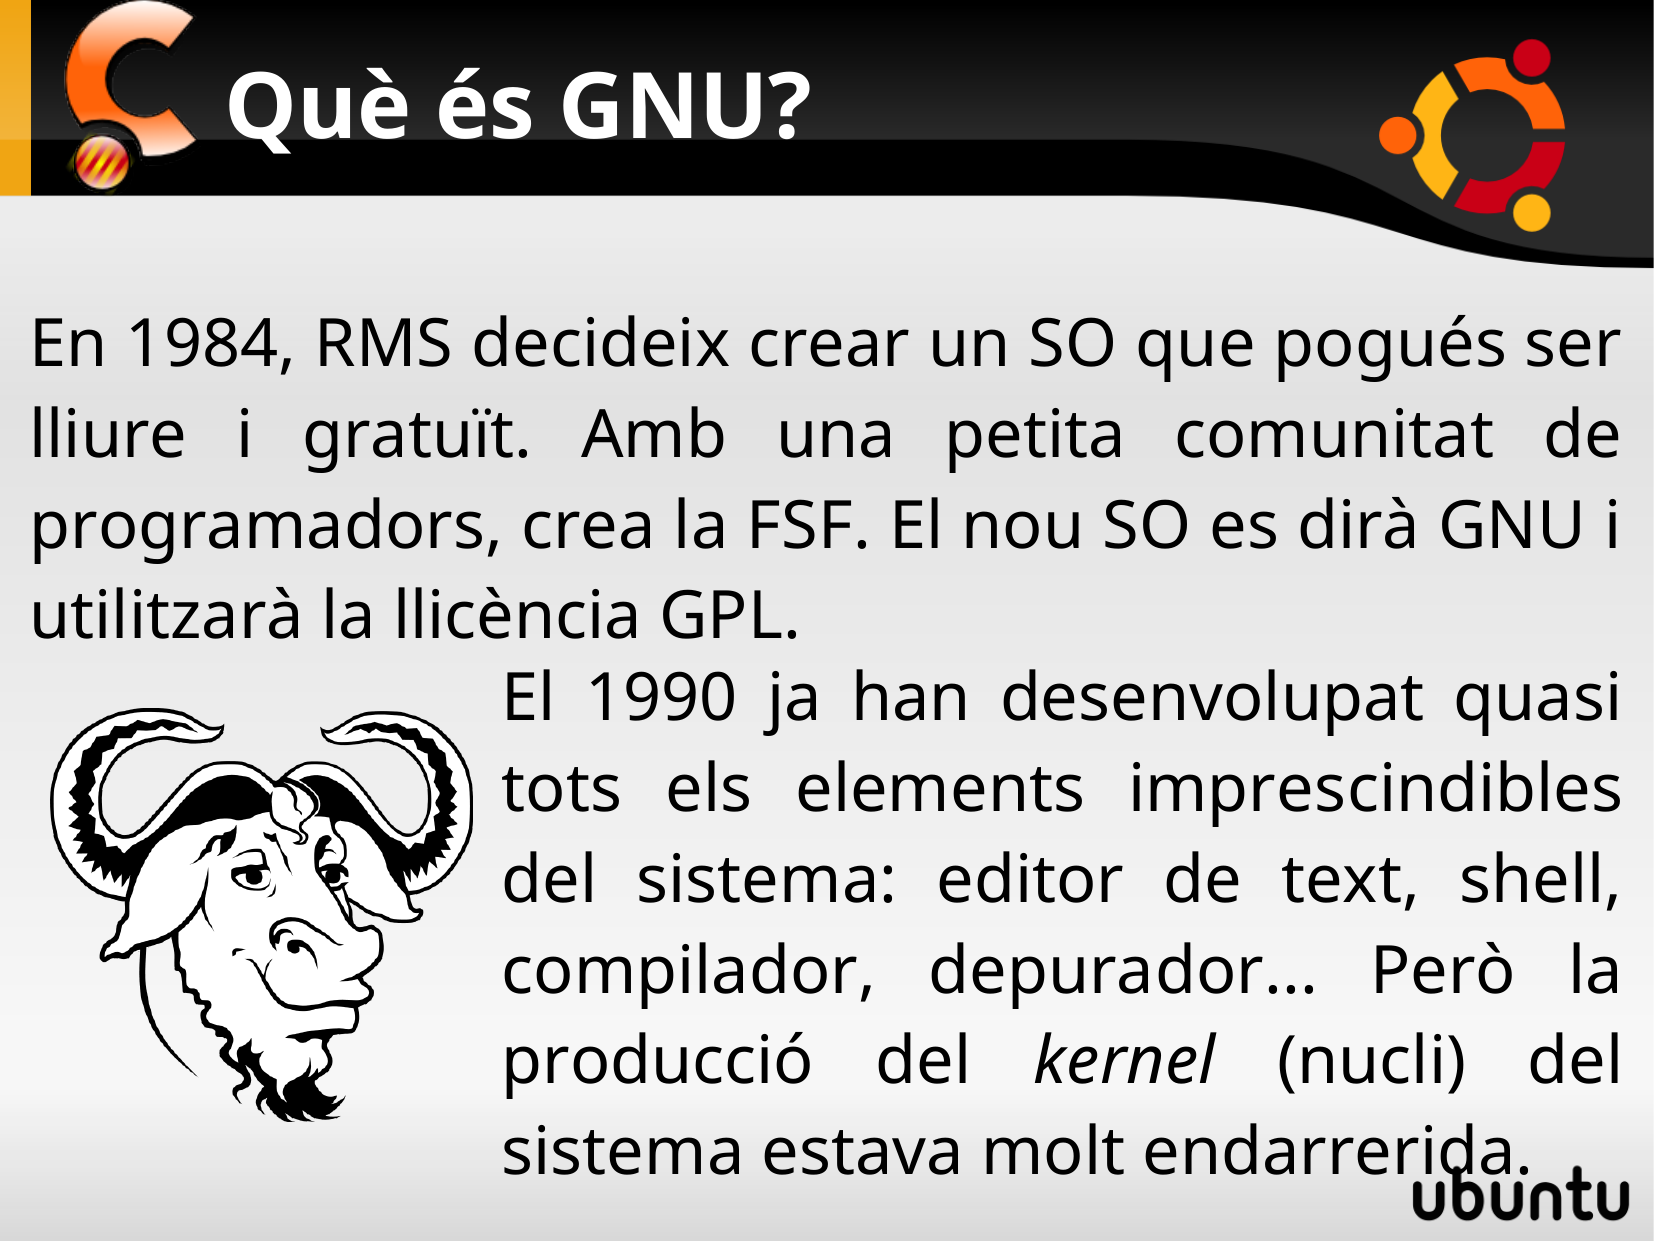

# Què és GNU?
En 1984, RMS decideix crear un SO que pogués ser lliure i gratuït. Amb una petita comunitat de programadors, crea la FSF. El nou SO es dirà GNU i utilitzarà la llicència GPL.
El 1990 ja han desenvolupat quasi tots els elements impres­cindibles del sistema: editor de text, shell, compilador, depura­dor... Però la producció del ker­nel (nucli) del sistema estava molt endarrerida.